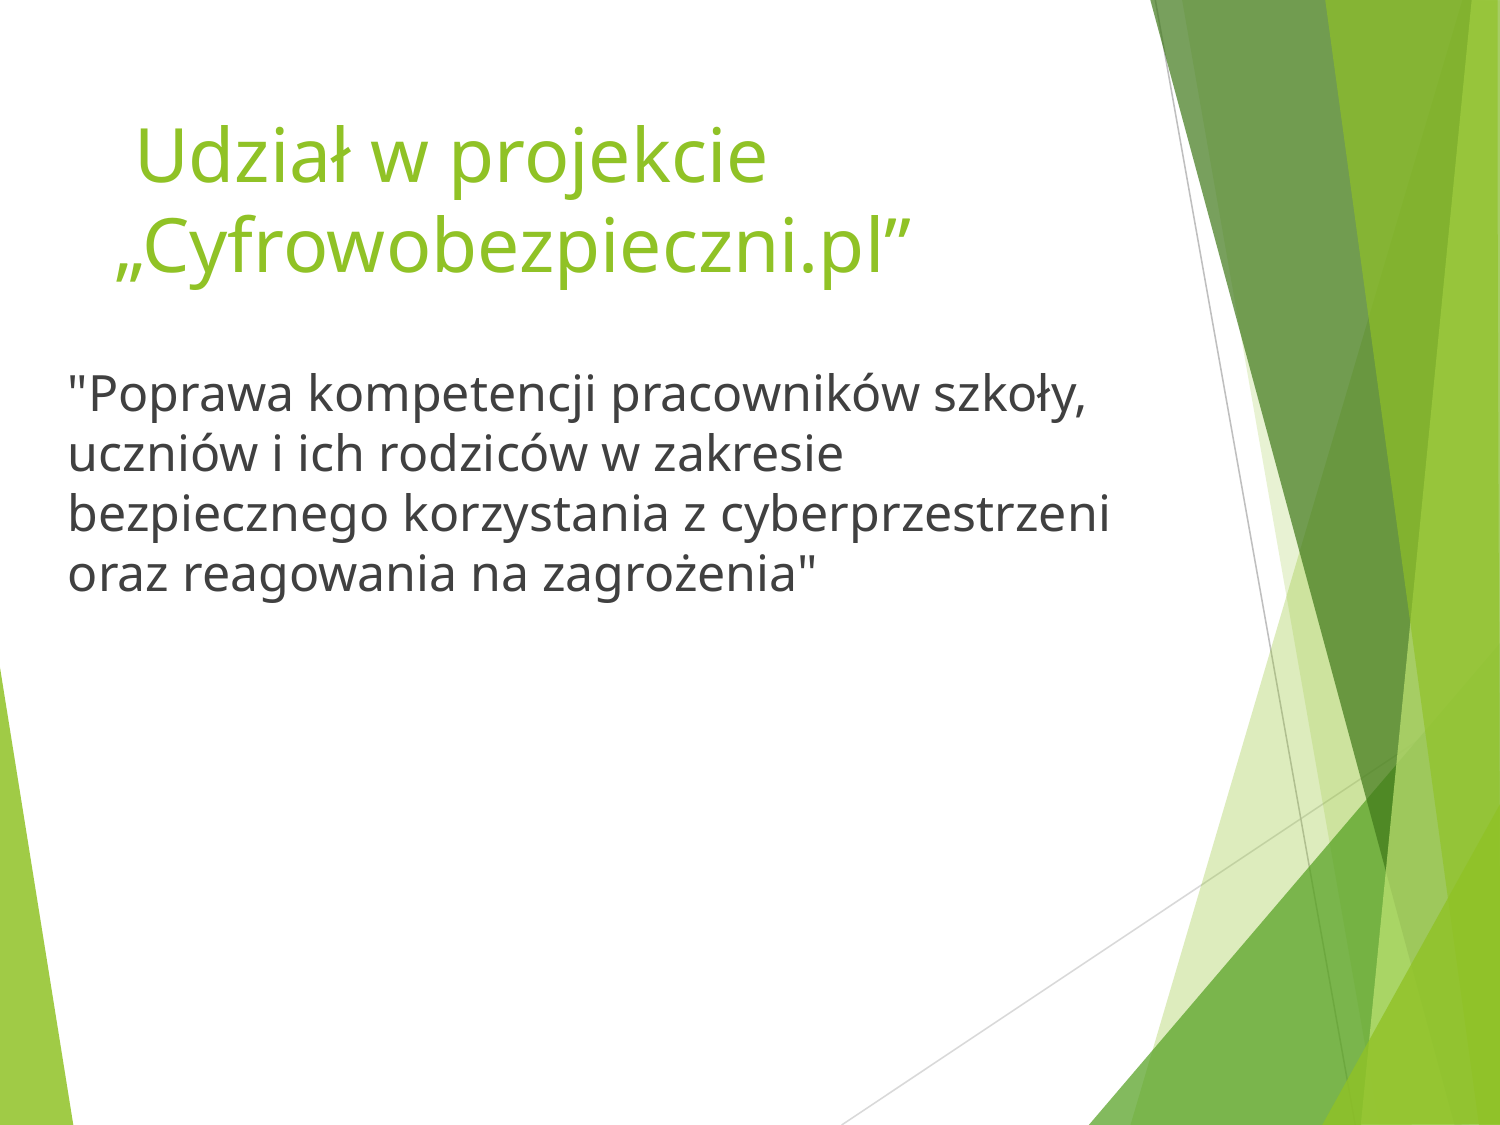

# Udział w projekcie „Cyfrowobezpieczni.pl”
"Poprawa kompetencji pracowników szkoły, uczniów i ich rodziców w zakresie bezpiecznego korzystania z cyberprzestrzeni oraz reagowania na zagrożenia"